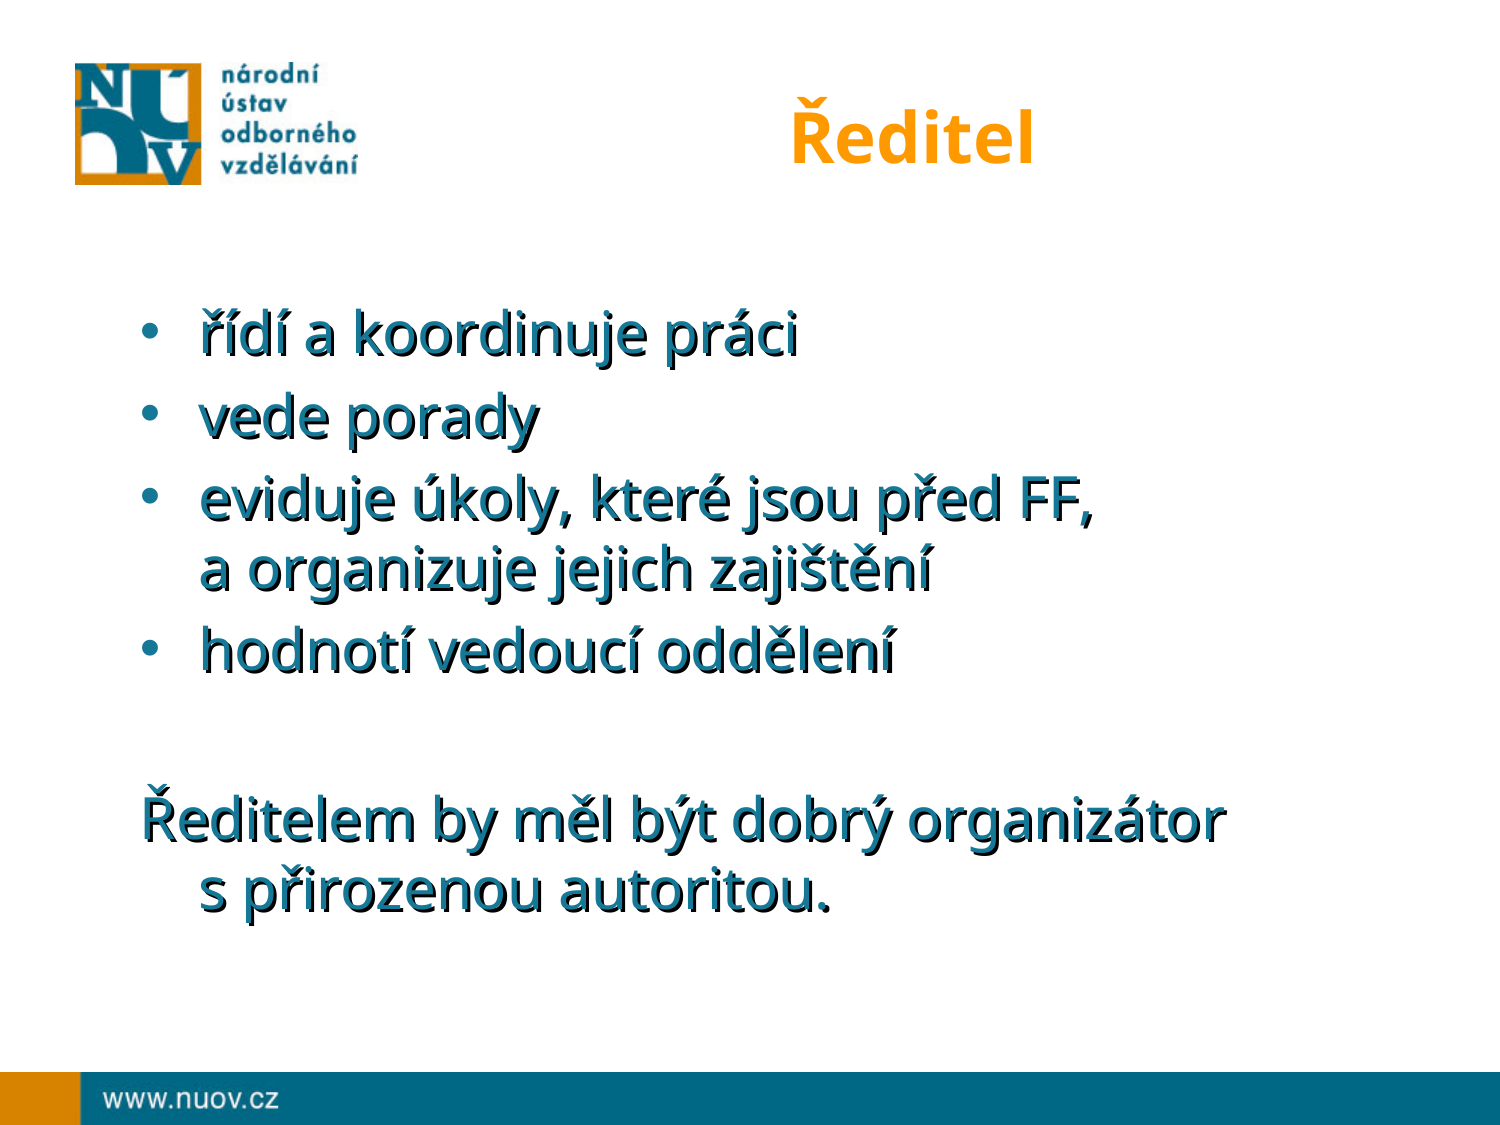

# Ředitel
řídí a koordinuje práci
vede porady
eviduje úkoly, které jsou před FF,
a organizuje jejich zajištění
hodnotí vedoucí oddělení
Ředitelem by měl být dobrý organizátor
s přirozenou autoritou.